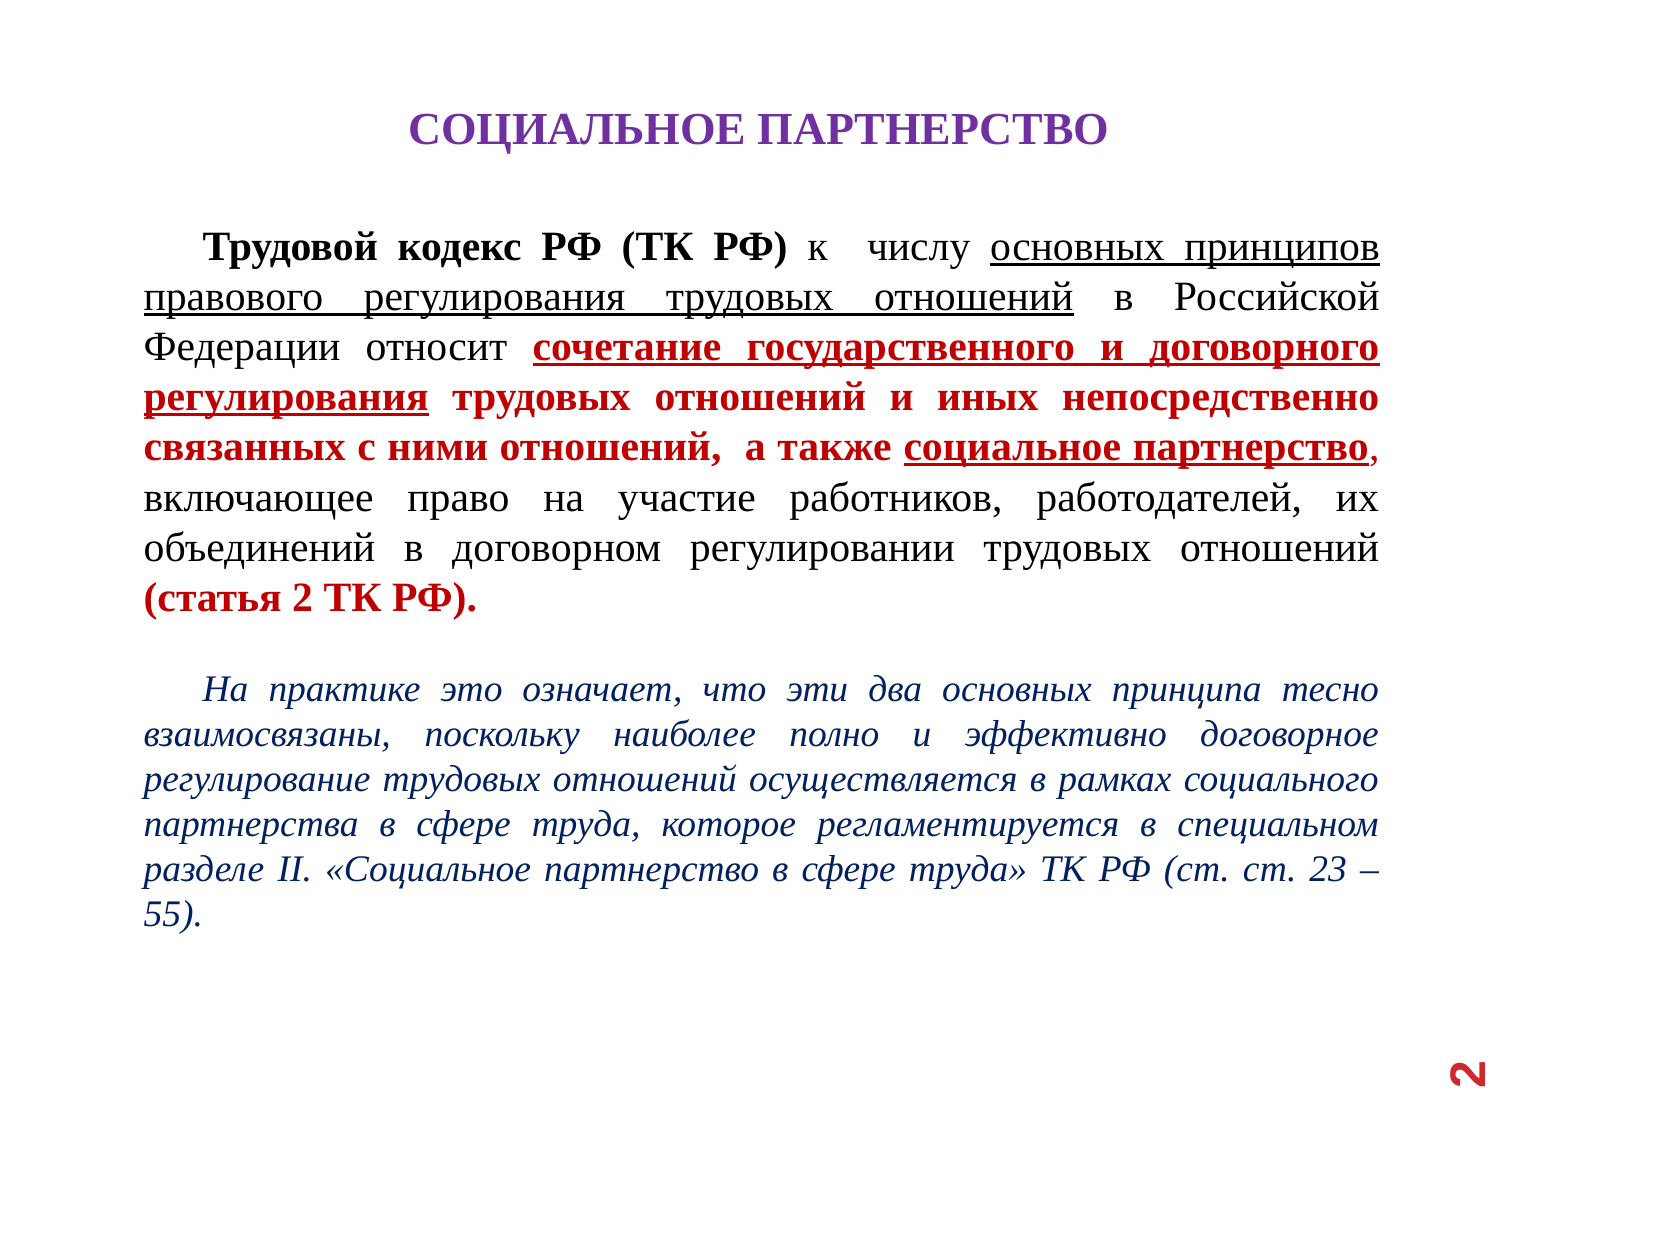

# СОЦИАЛЬНОЕ ПАРТНЕРСТВО
Трудовой кодекс РФ (ТК РФ) к числу основных принципов правового регулирования трудовых отношений в Российской Федерации относит сочетание государственного и договорного регулирования трудовых отношений и иных непосредственно связанных с ними отношений, а также социальное партнерство, включающее право на участие работников, работодателей, их объединений в договорном регулировании трудовых отношений (статья 2 ТК РФ).
На практике это означает, что эти два основных принципа тесно взаимосвязаны, поскольку наиболее полно и эффективно договорное регулирование трудовых отношений осуществляется в рамках социального партнерства в сфере труда, которое регламентируется в специальном разделе II. «Социальное партнерство в сфере труда» ТК РФ (ст. ст. 23 – 55).